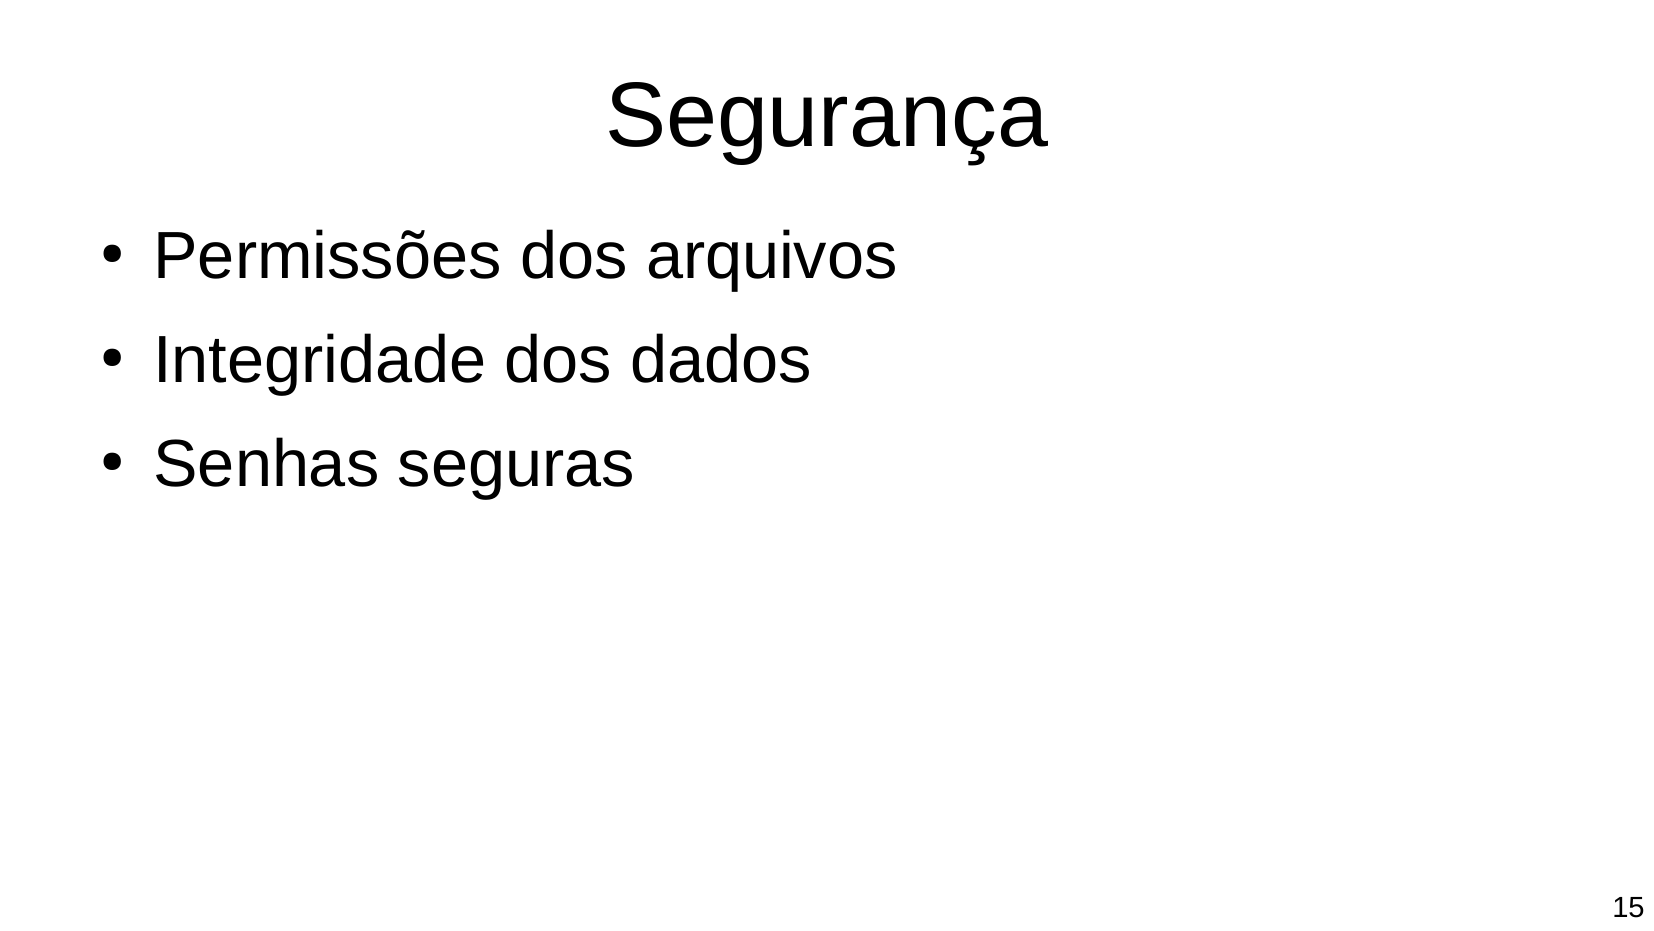

# Segurança
Permissões dos arquivos
Integridade dos dados
Senhas seguras